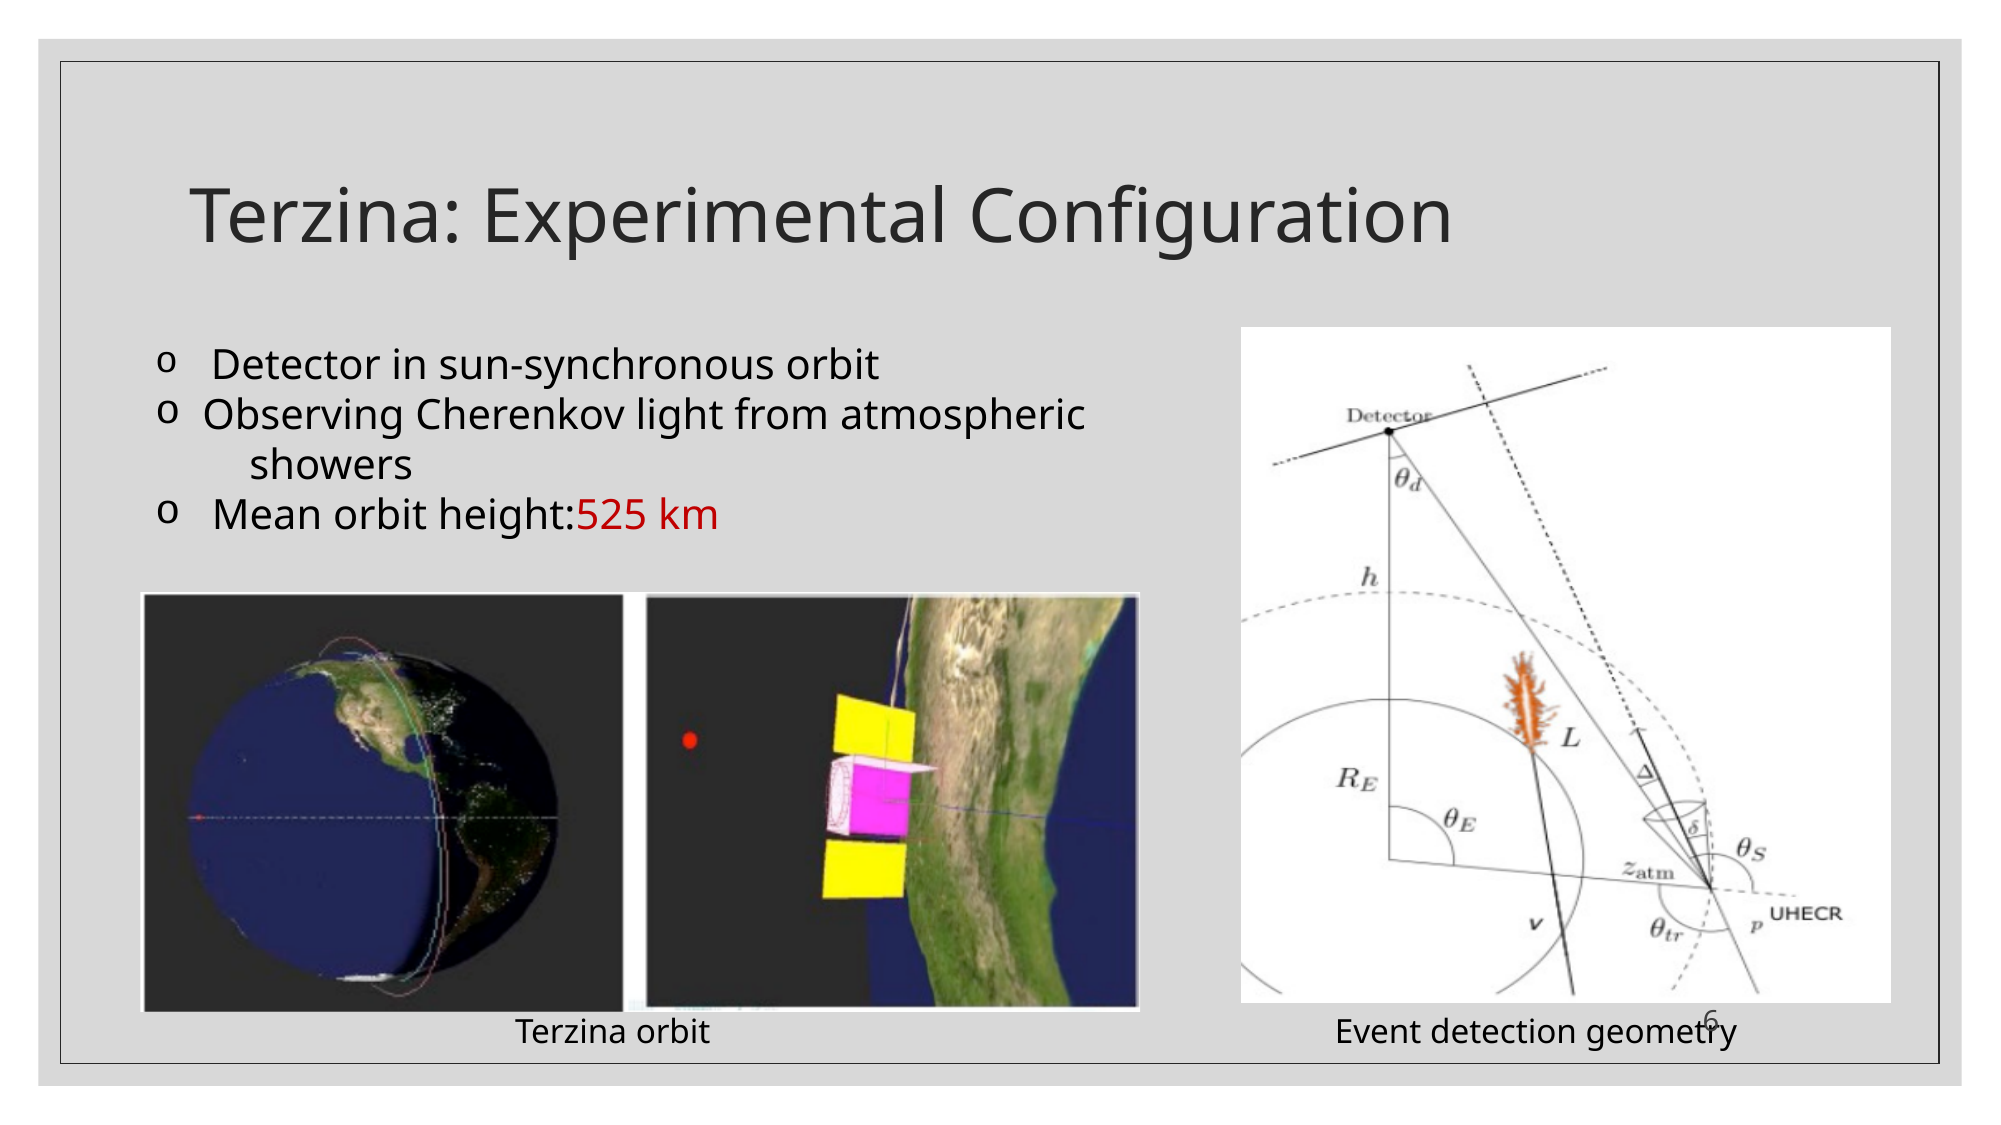

# Terzina: Experimental Configuration
 Detector in sun-synchronous orbit
Observing Cherenkov light from atmospheric showers
Mean orbit height:525 km
Terzina orbit
Event detection geometry